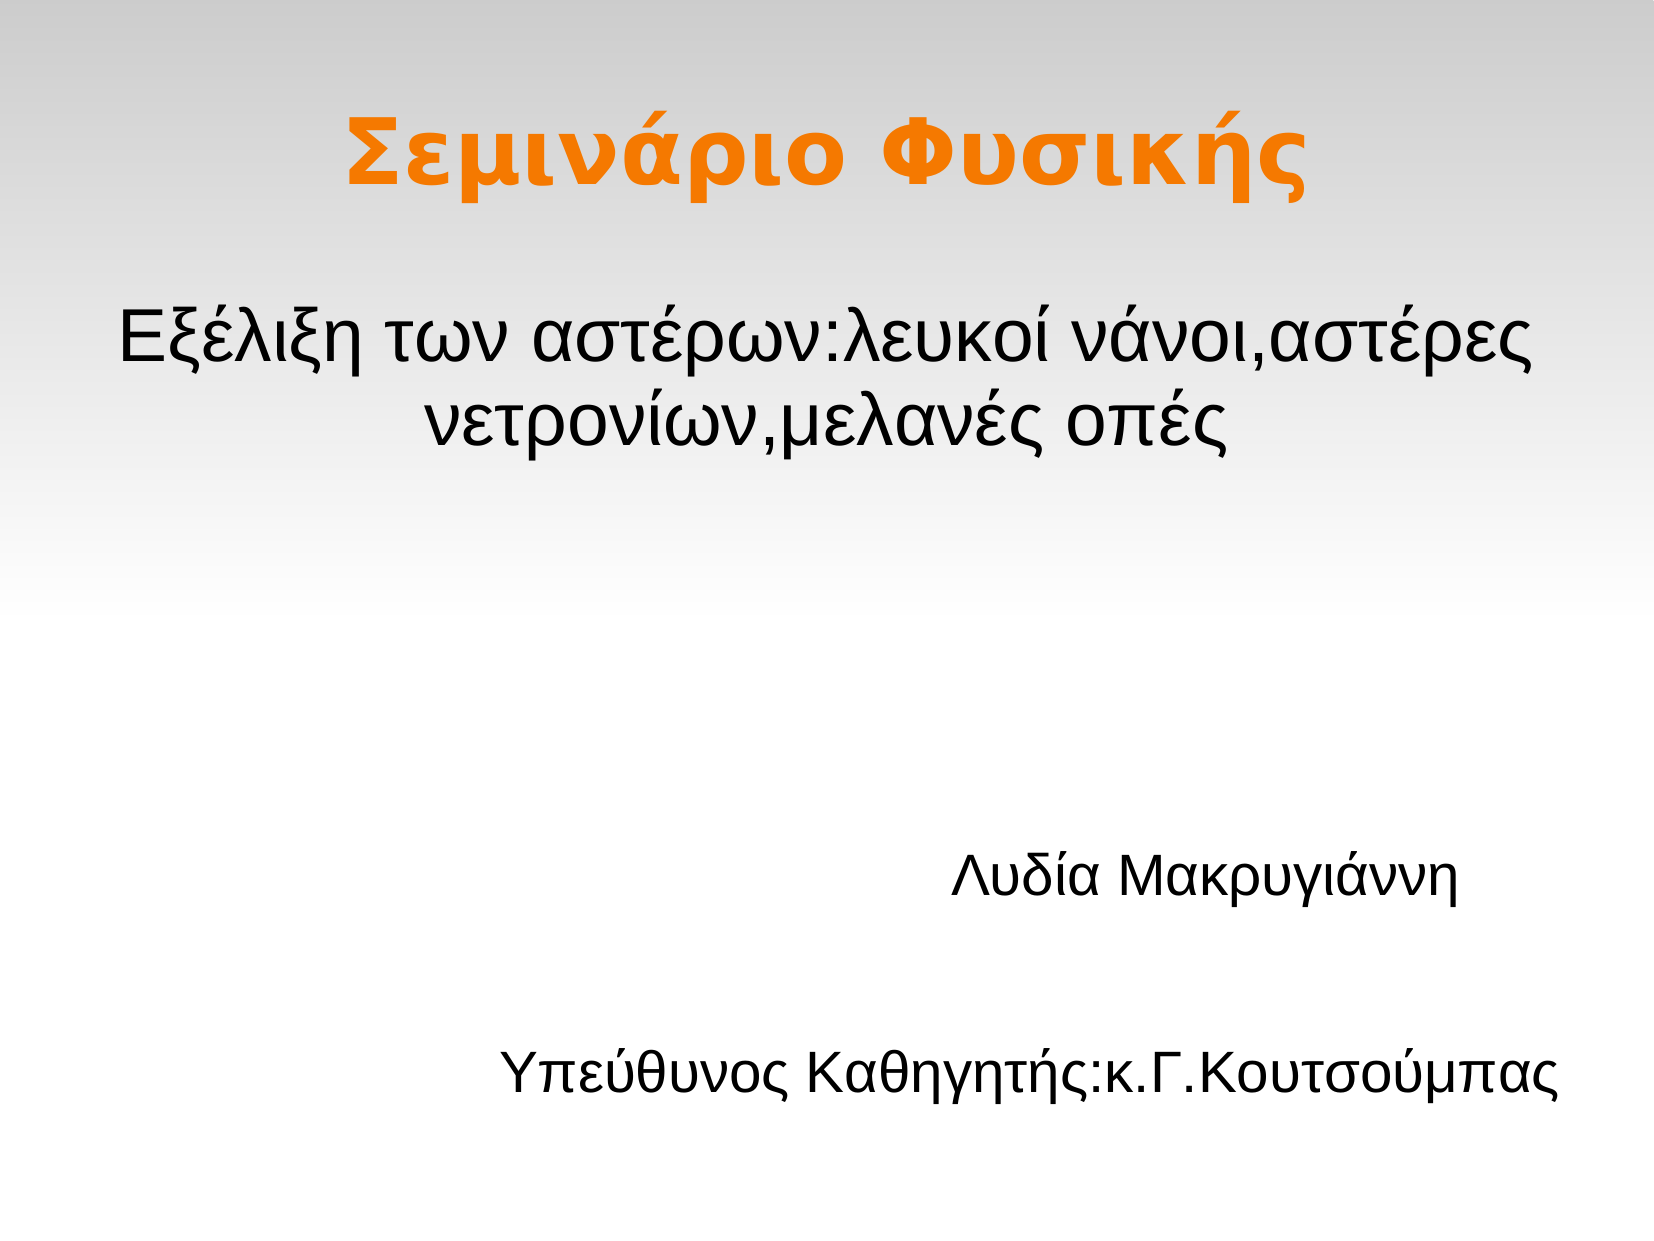

# Σεμινάριο Φυσικής
Εξέλιξη των αστέρων:λευκοί νάνοι,αστέρες νετρονίων,μελανές οπές
 Λυδία Μακρυγιάννη
 Υπεύθυνος Καθηγητής:κ.Γ.Κουτσούμπας